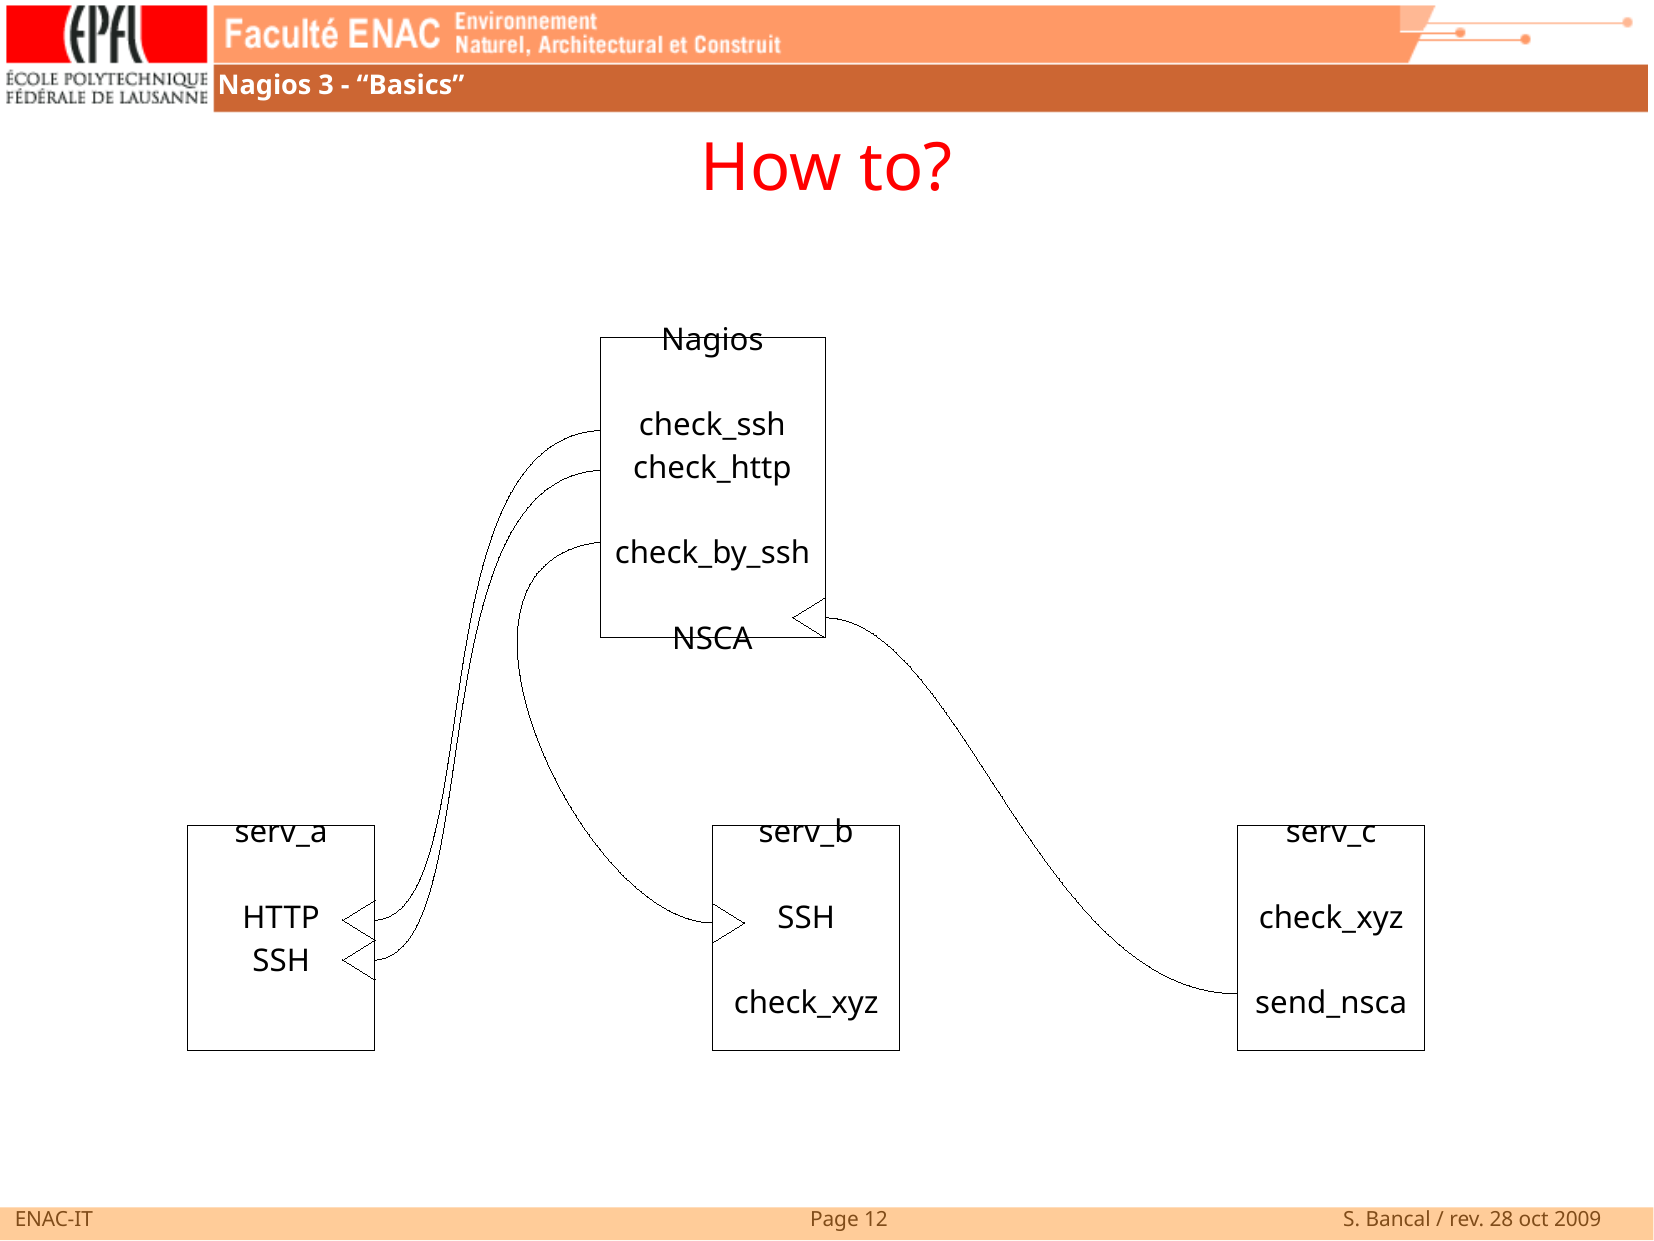

# How to?
Nagios
check_ssh
check_http
check_by_ssh
NSCA
serv_a
HTTP
SSH
serv_b
SSH
check_xyz
serv_c
check_xyz
send_nsca